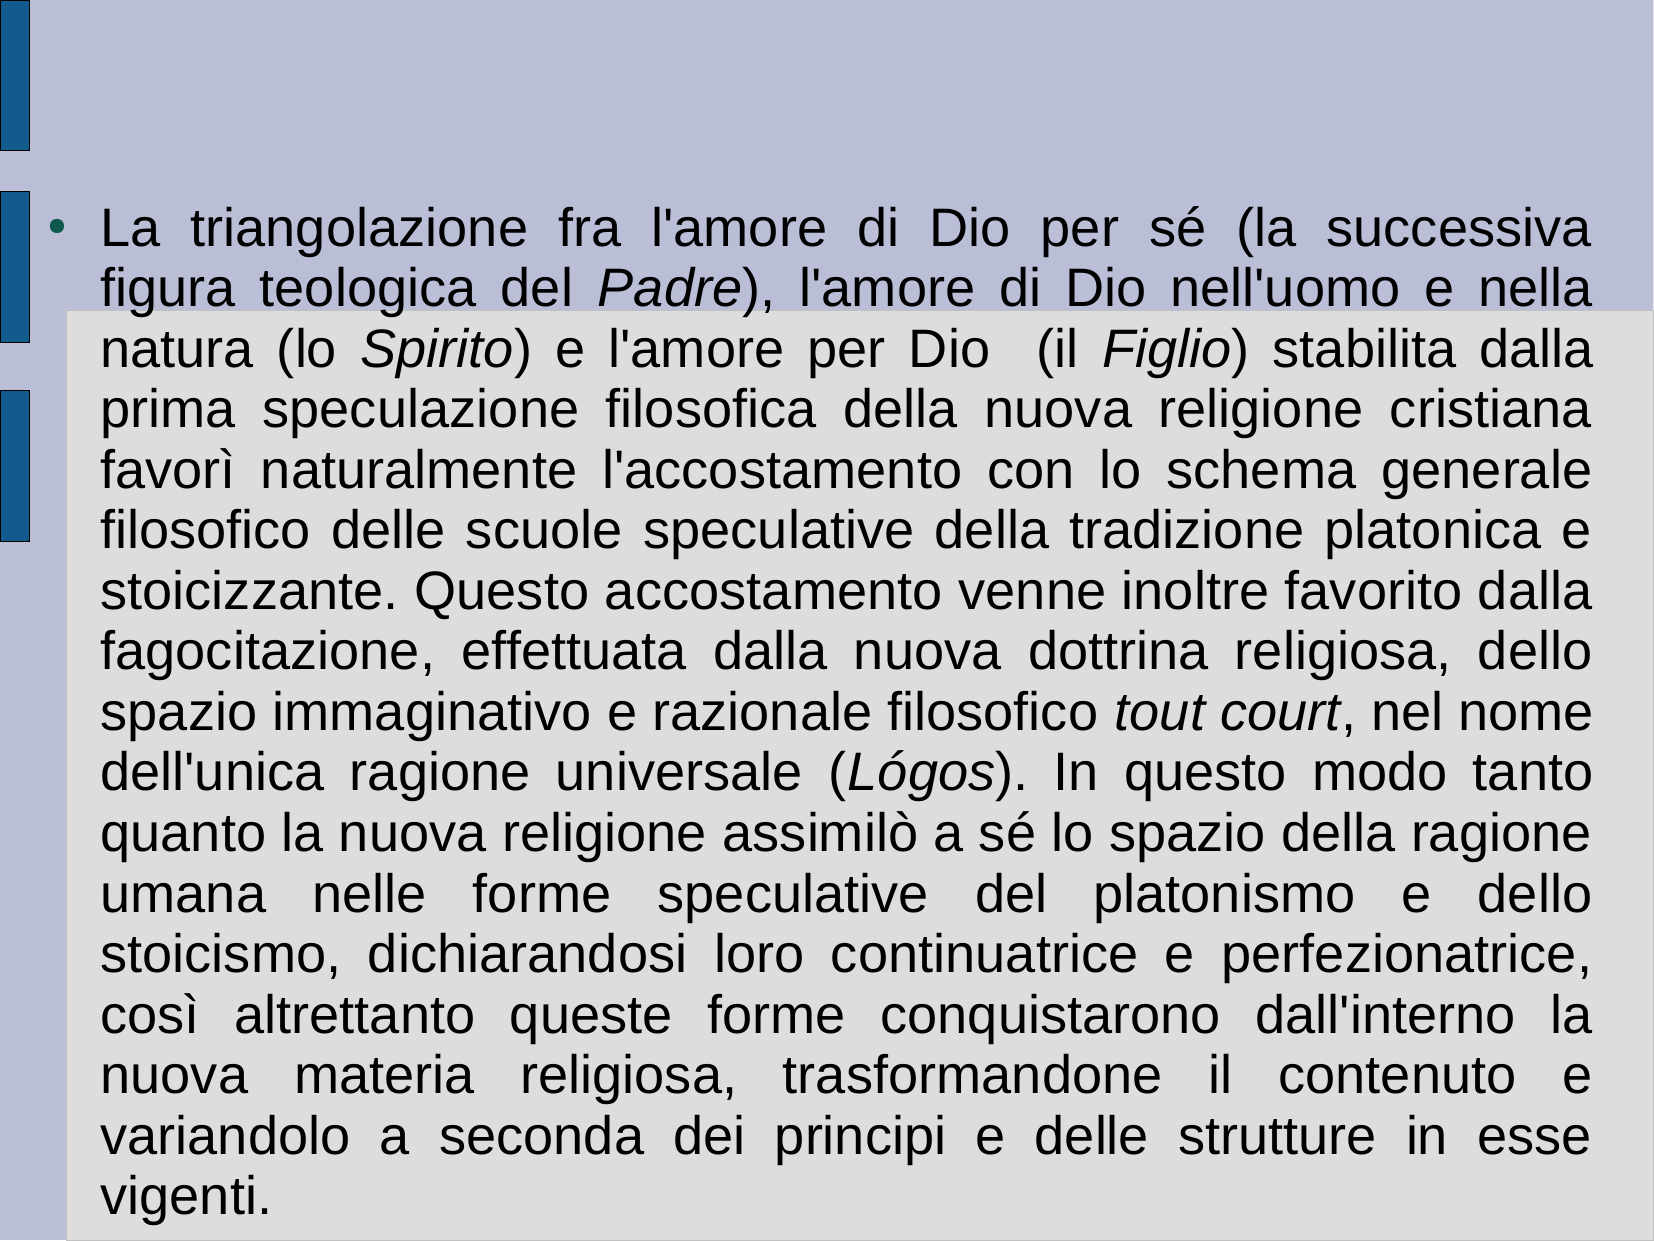

#
La triangolazione fra l'amore di Dio per sé (la successiva figura teologica del Padre), l'amore di Dio nell'uomo e nella natura (lo Spirito) e l'amore per Dio (il Figlio) stabilita dalla prima speculazione filosofica della nuova religione cristiana favorì naturalmente l'accostamento con lo schema generale filosofico delle scuole speculative della tradizione platonica e stoicizzante. Questo accostamento venne inoltre favorito dalla fagocitazione, effettuata dalla nuova dottrina religiosa, dello spazio immaginativo e razionale filosofico tout court, nel nome dell'unica ragione universale (Lógos). In questo modo tanto quanto la nuova religione assimilò a sé lo spazio della ragione umana nelle forme speculative del platonismo e dello stoicismo, dichiarandosi loro continuatrice e perfezionatrice, così altrettanto queste forme conquistarono dall'interno la nuova materia religiosa, trasformandone il contenuto e variandolo a seconda dei principi e delle strutture in esse vigenti.